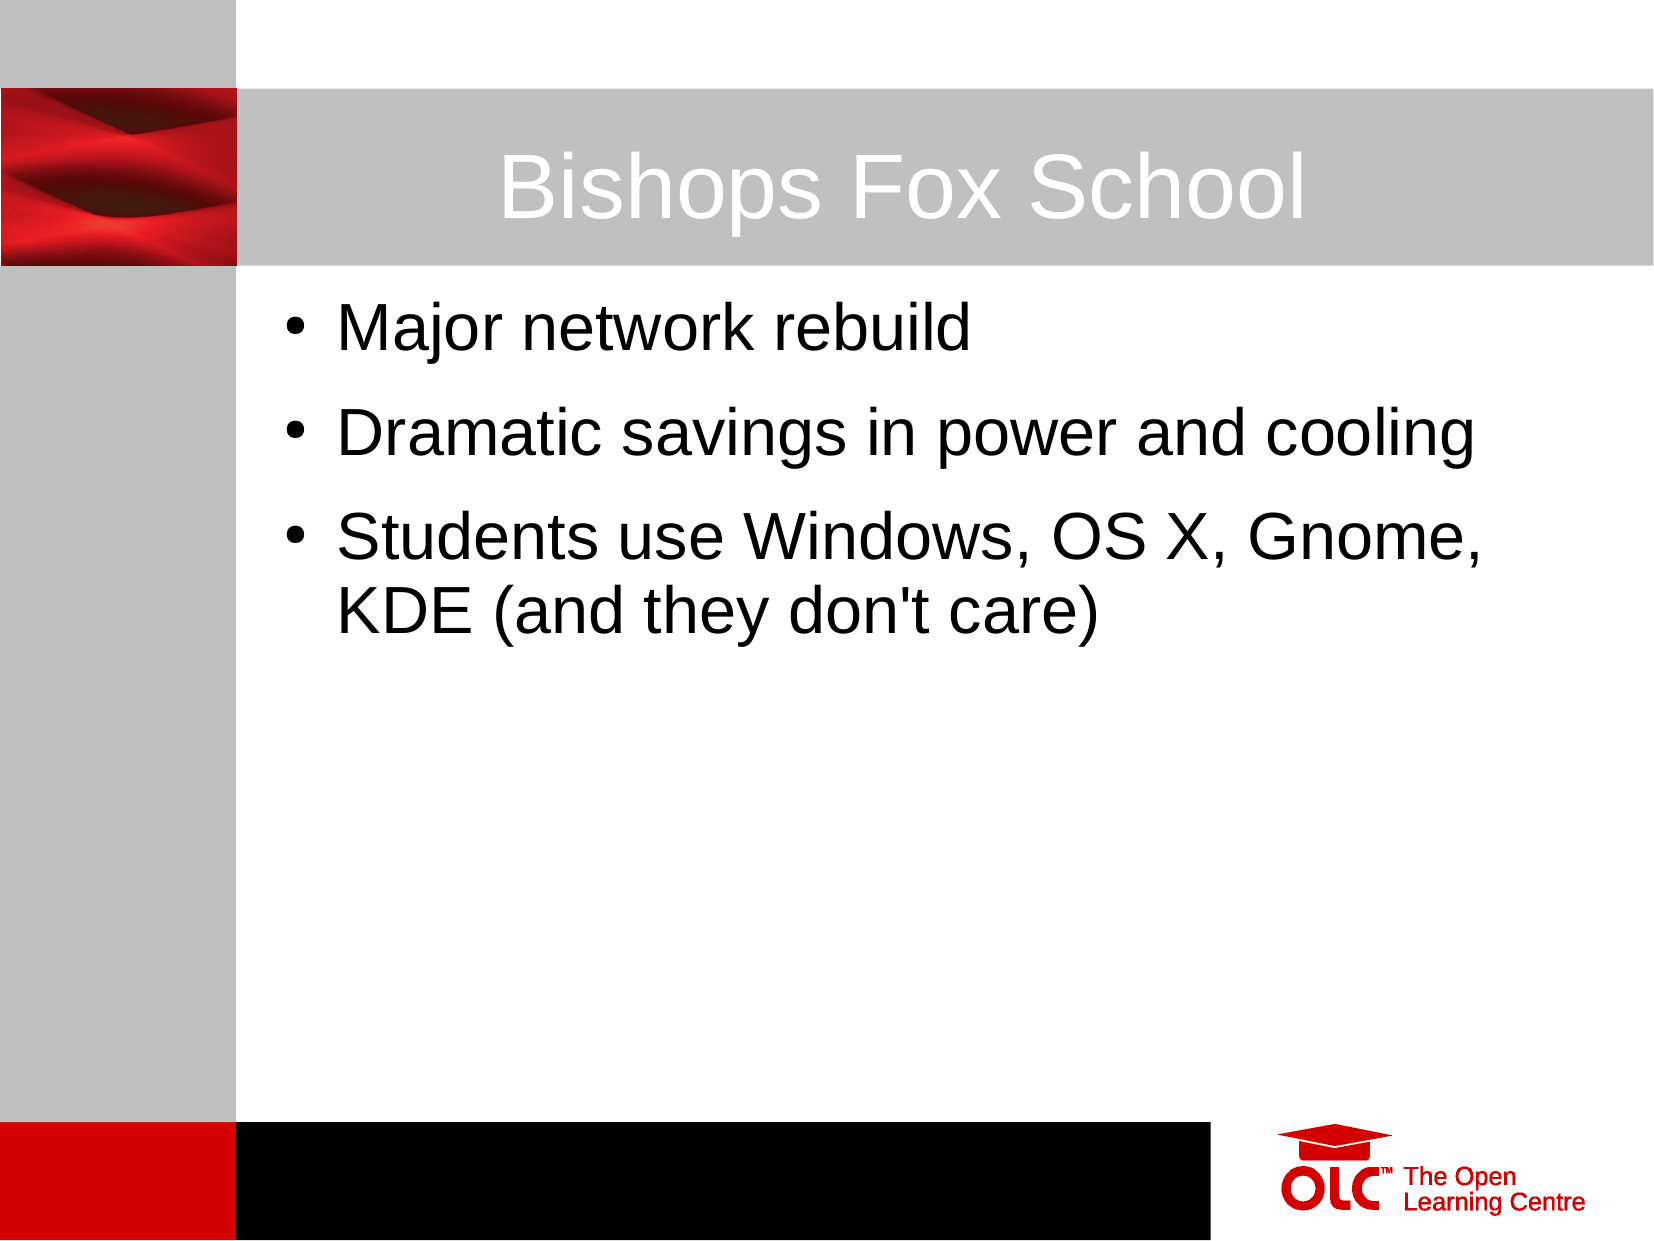

# Bishops Fox School
Major network rebuild
Dramatic savings in power and cooling
Students use Windows, OS X, Gnome, KDE (and they don't care)